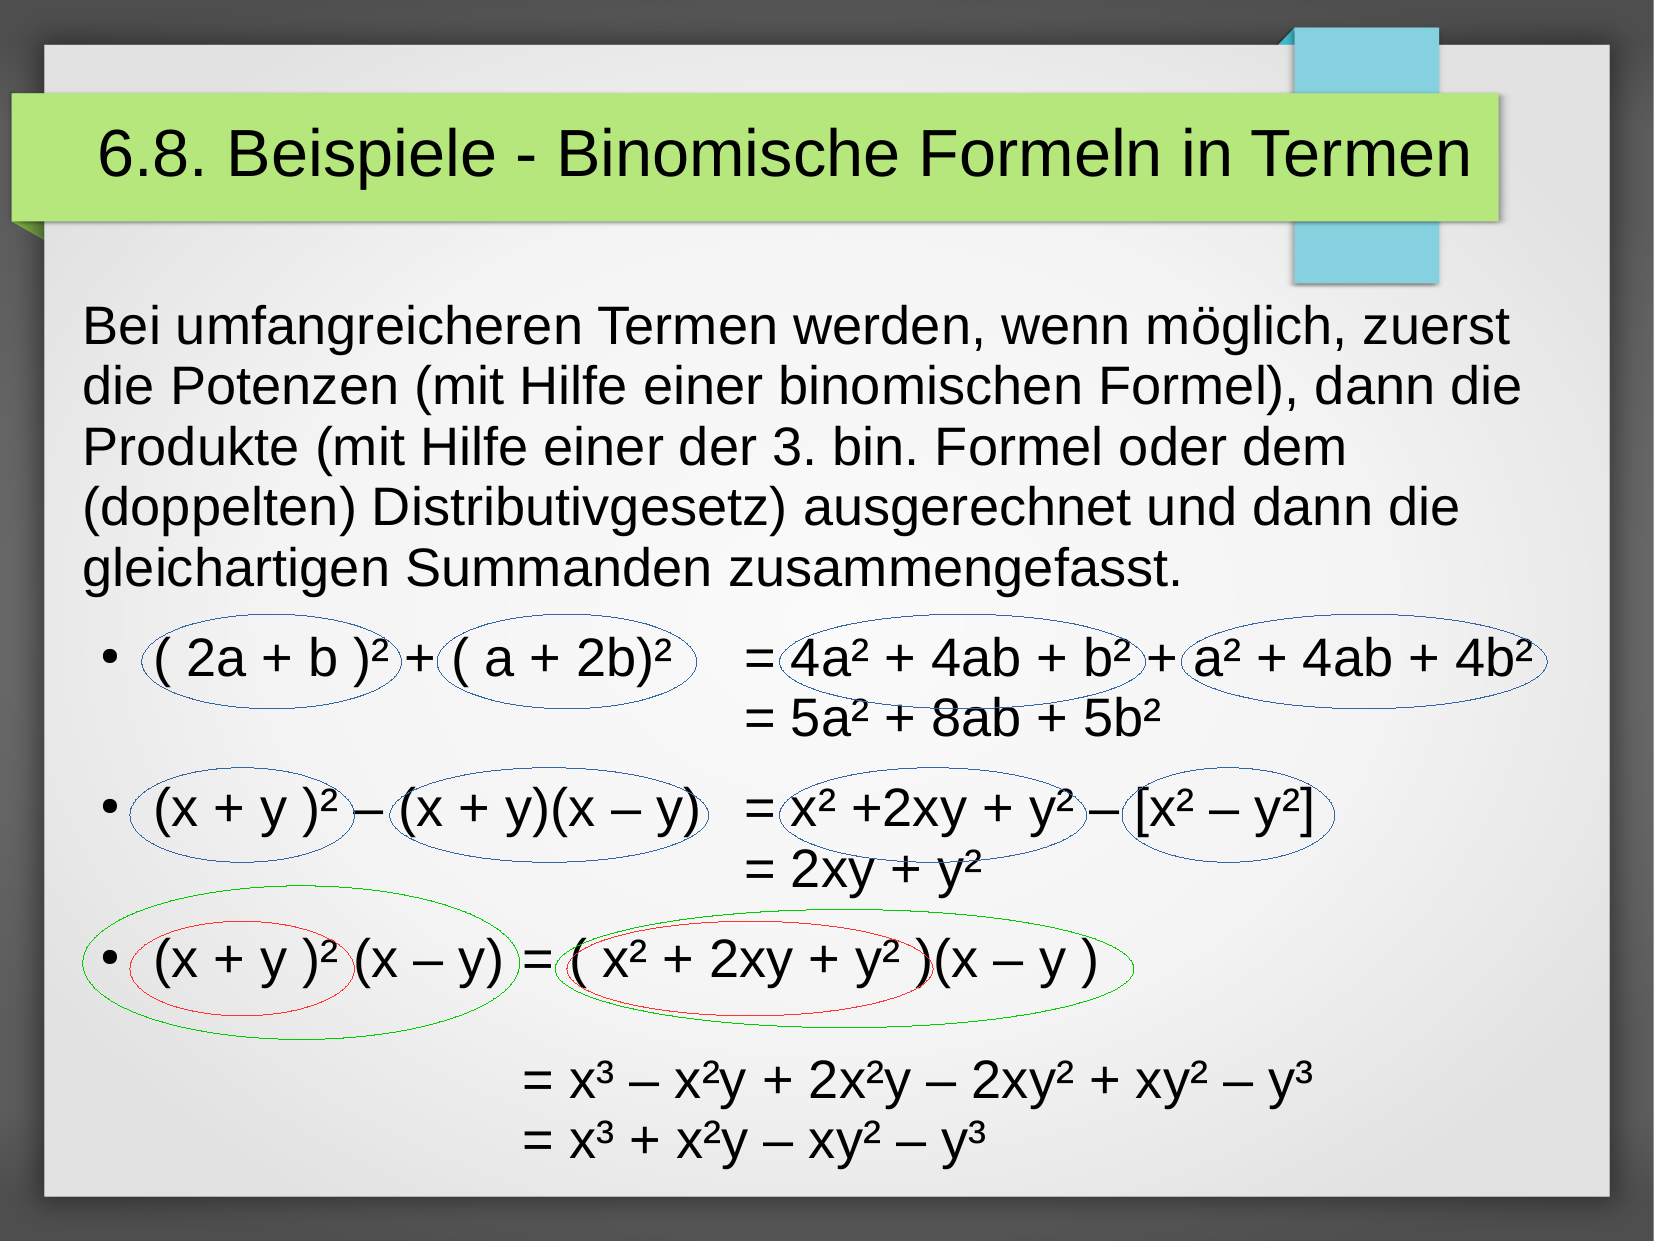

# 6.8. Beispiele - Binomische Formeln in Termen
Bei umfangreicheren Termen werden, wenn möglich, zuerst die Potenzen (mit Hilfe einer binomischen Formel), dann die Produkte (mit Hilfe einer der 3. bin. Formel oder dem (doppelten) Distributivgesetz) ausgerechnet und dann die gleichartigen Summanden zusammengefasst.
( 2a + b )² + ( a + 2b)² 	= 4a² + 4ab + b² + a² + 4ab + 4b²
								= 5a² + 8ab + 5b²
(x + y )² – (x + y)(x – y)	= x² +2xy + y² – [x² – y²]
								= 2xy + y²
(x + y )² (x – y)	= ( x² + 2xy + y² )(x – y )
					= x³ – x²y + 2x²y – 2xy² + xy² – y³
					= x³ + x²y – xy² – y³